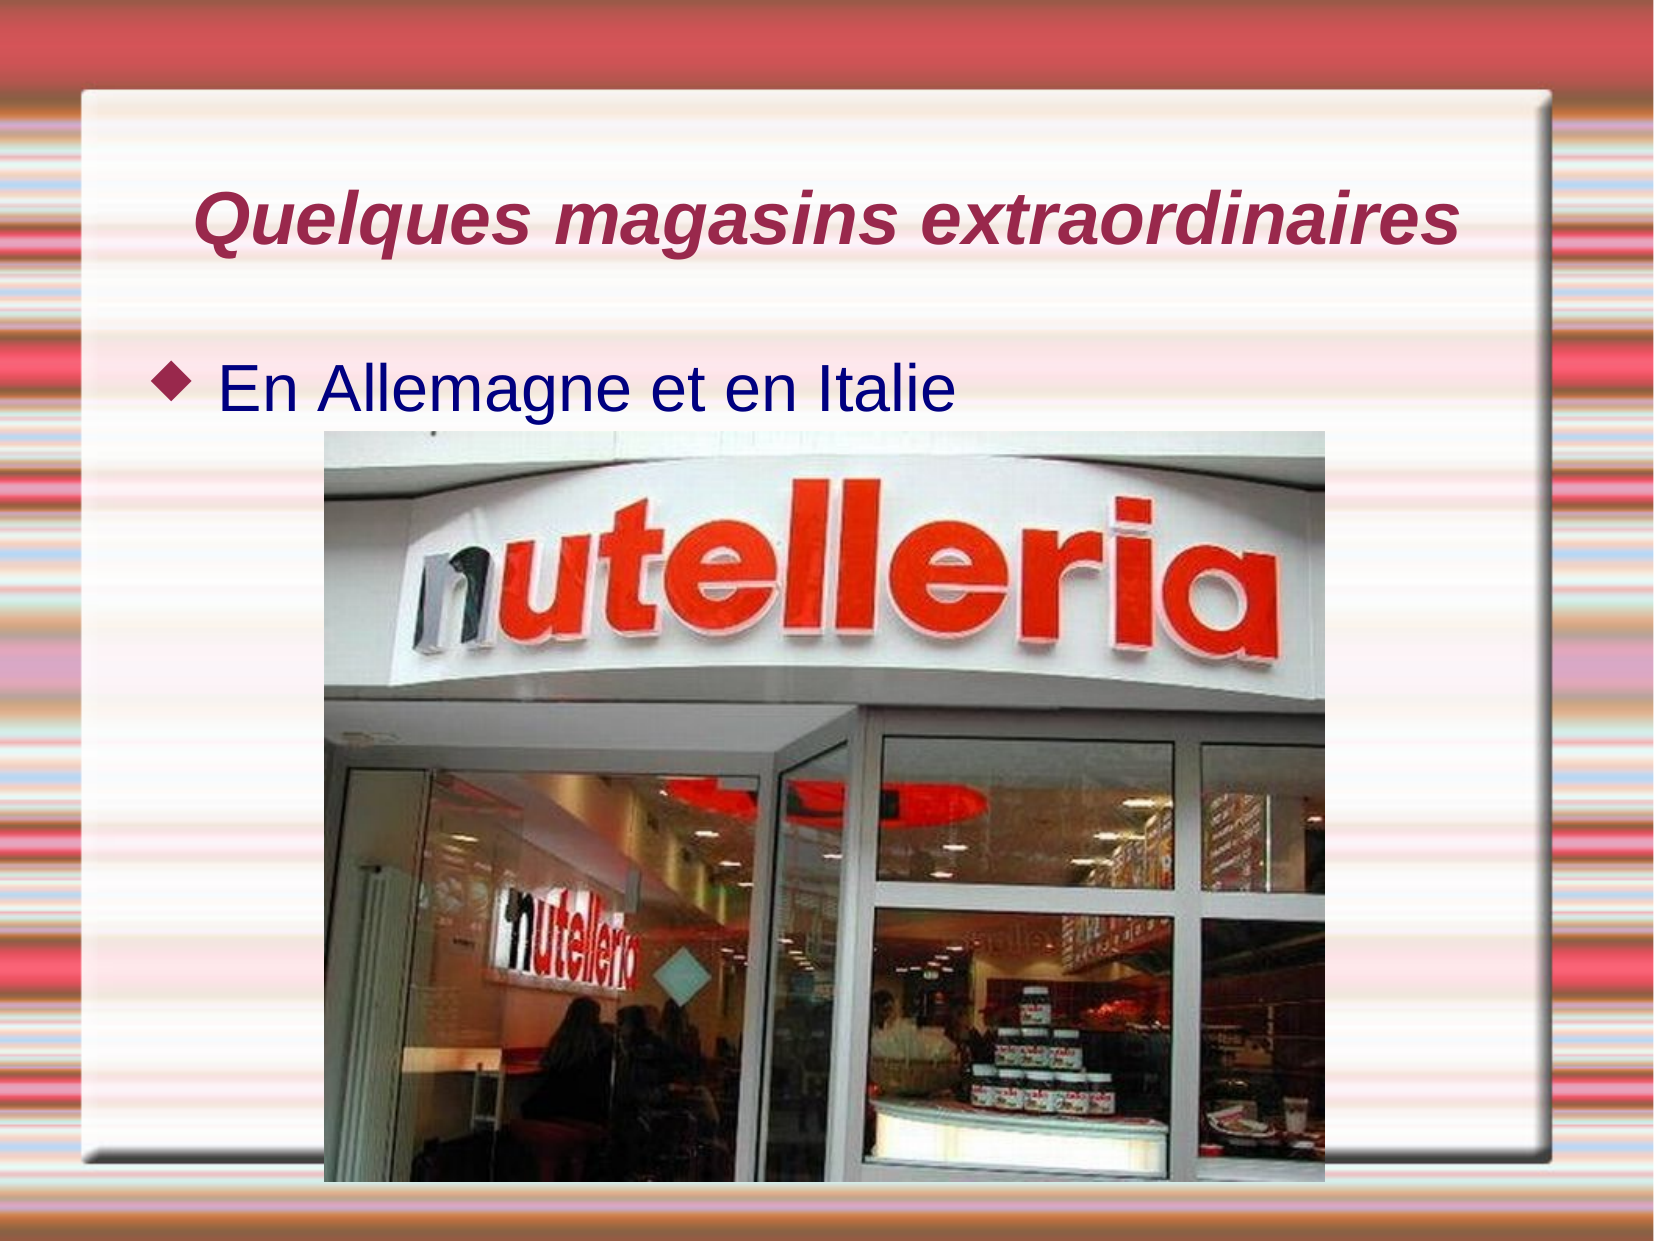

# Quelques magasins extraordinaires
En Allemagne et en Italie